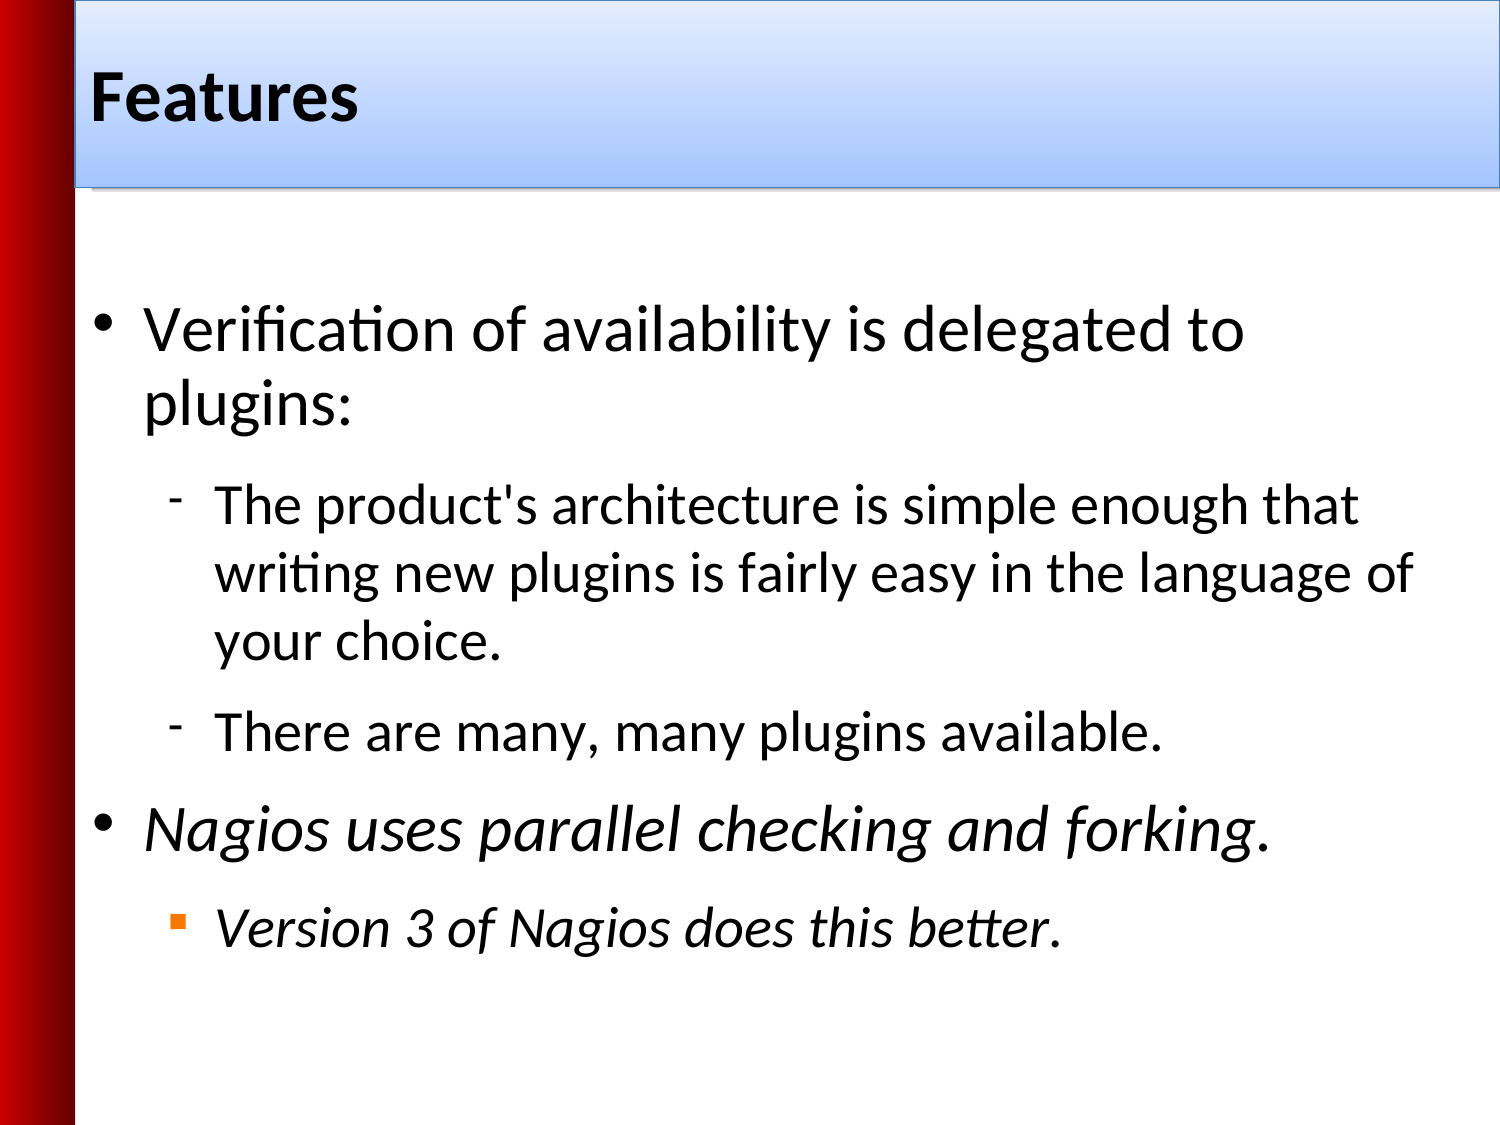

Features
Verification of availability is delegated to plugins:
The product's architecture is simple enough that writing new plugins is fairly easy in the language of your choice.
There are many, many plugins available.
Nagios uses parallel checking and forking.
Version 3 of Nagios does this better.